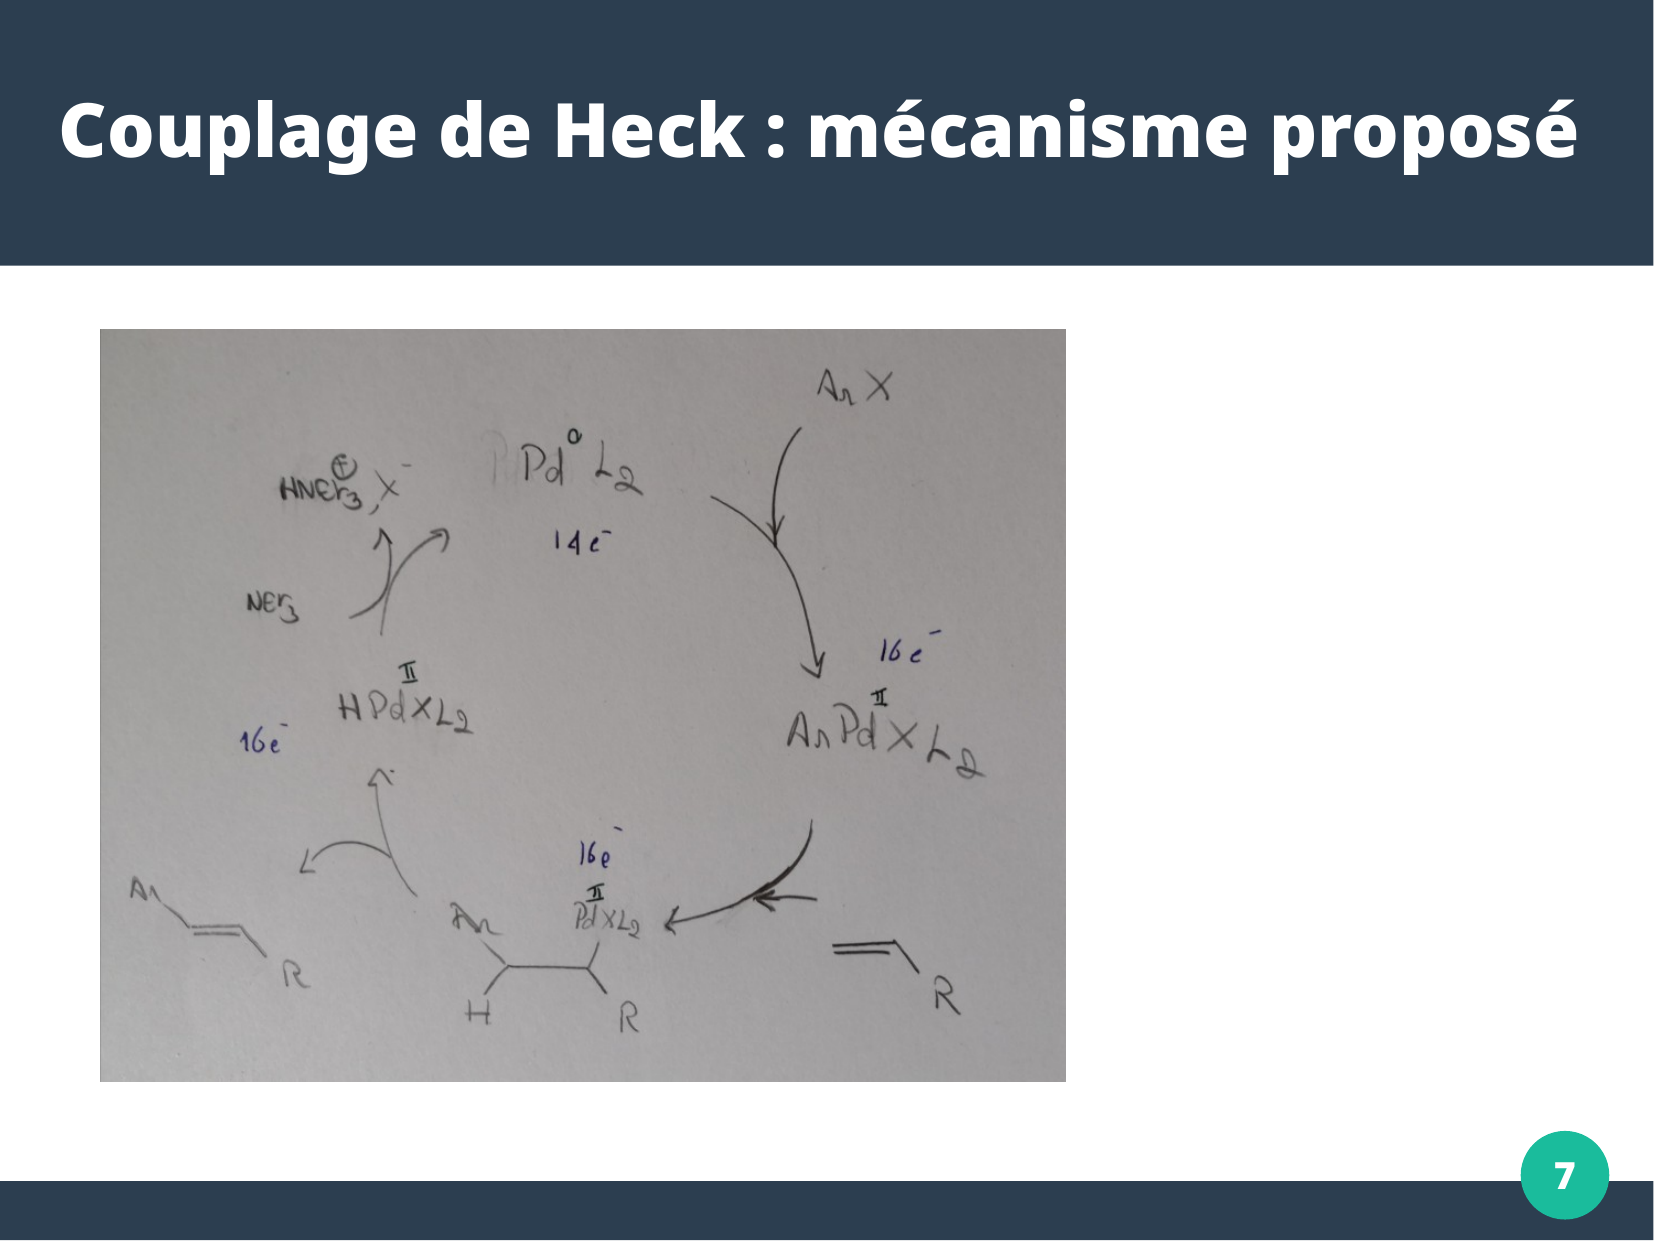

# Couplage de Heck : mécanisme proposé
7